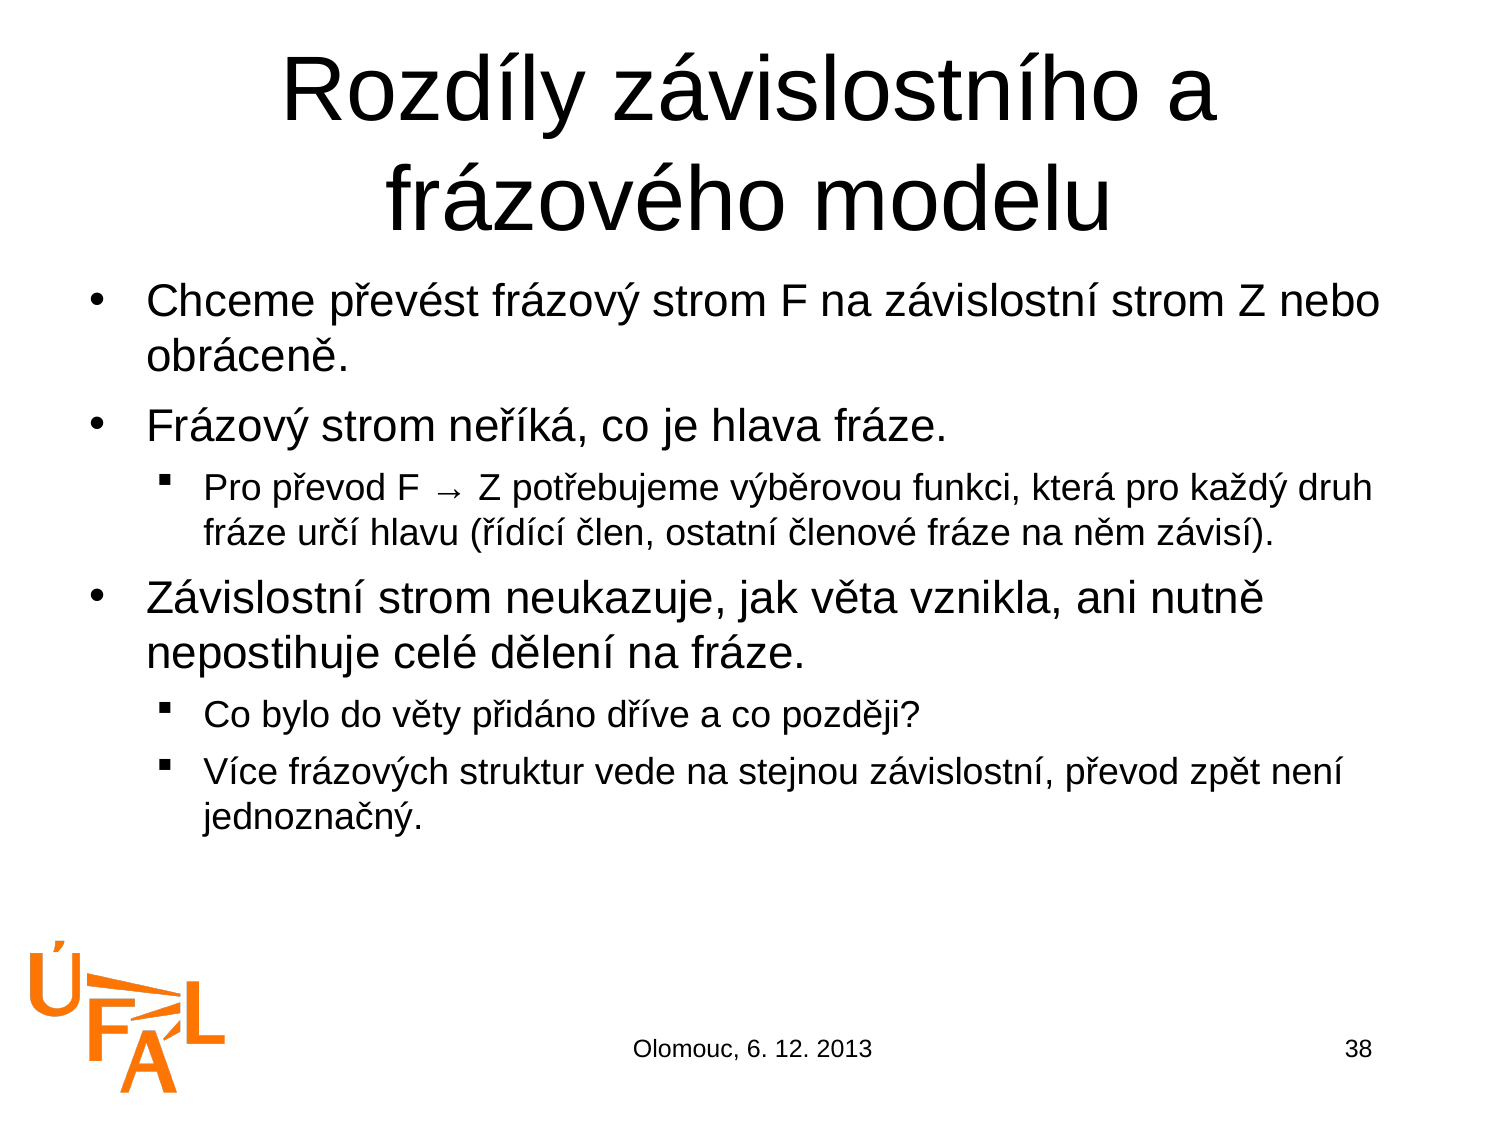

# Rozdíly závislostního a frázového modelu
Chceme převést frázový strom F na závislostní strom Z nebo obráceně.
Frázový strom neříká, co je hlava fráze.
Pro převod F → Z potřebujeme výběrovou funkci, která pro každý druh fráze určí hlavu (řídící člen, ostatní členové fráze na něm závisí).
Závislostní strom neukazuje, jak věta vznikla, ani nutně nepostihuje celé dělení na fráze.
Co bylo do věty přidáno dříve a co později?
Více frázových struktur vede na stejnou závislostní, převod zpět není jednoznačný.
Olomouc, 6. 12. 2013
38